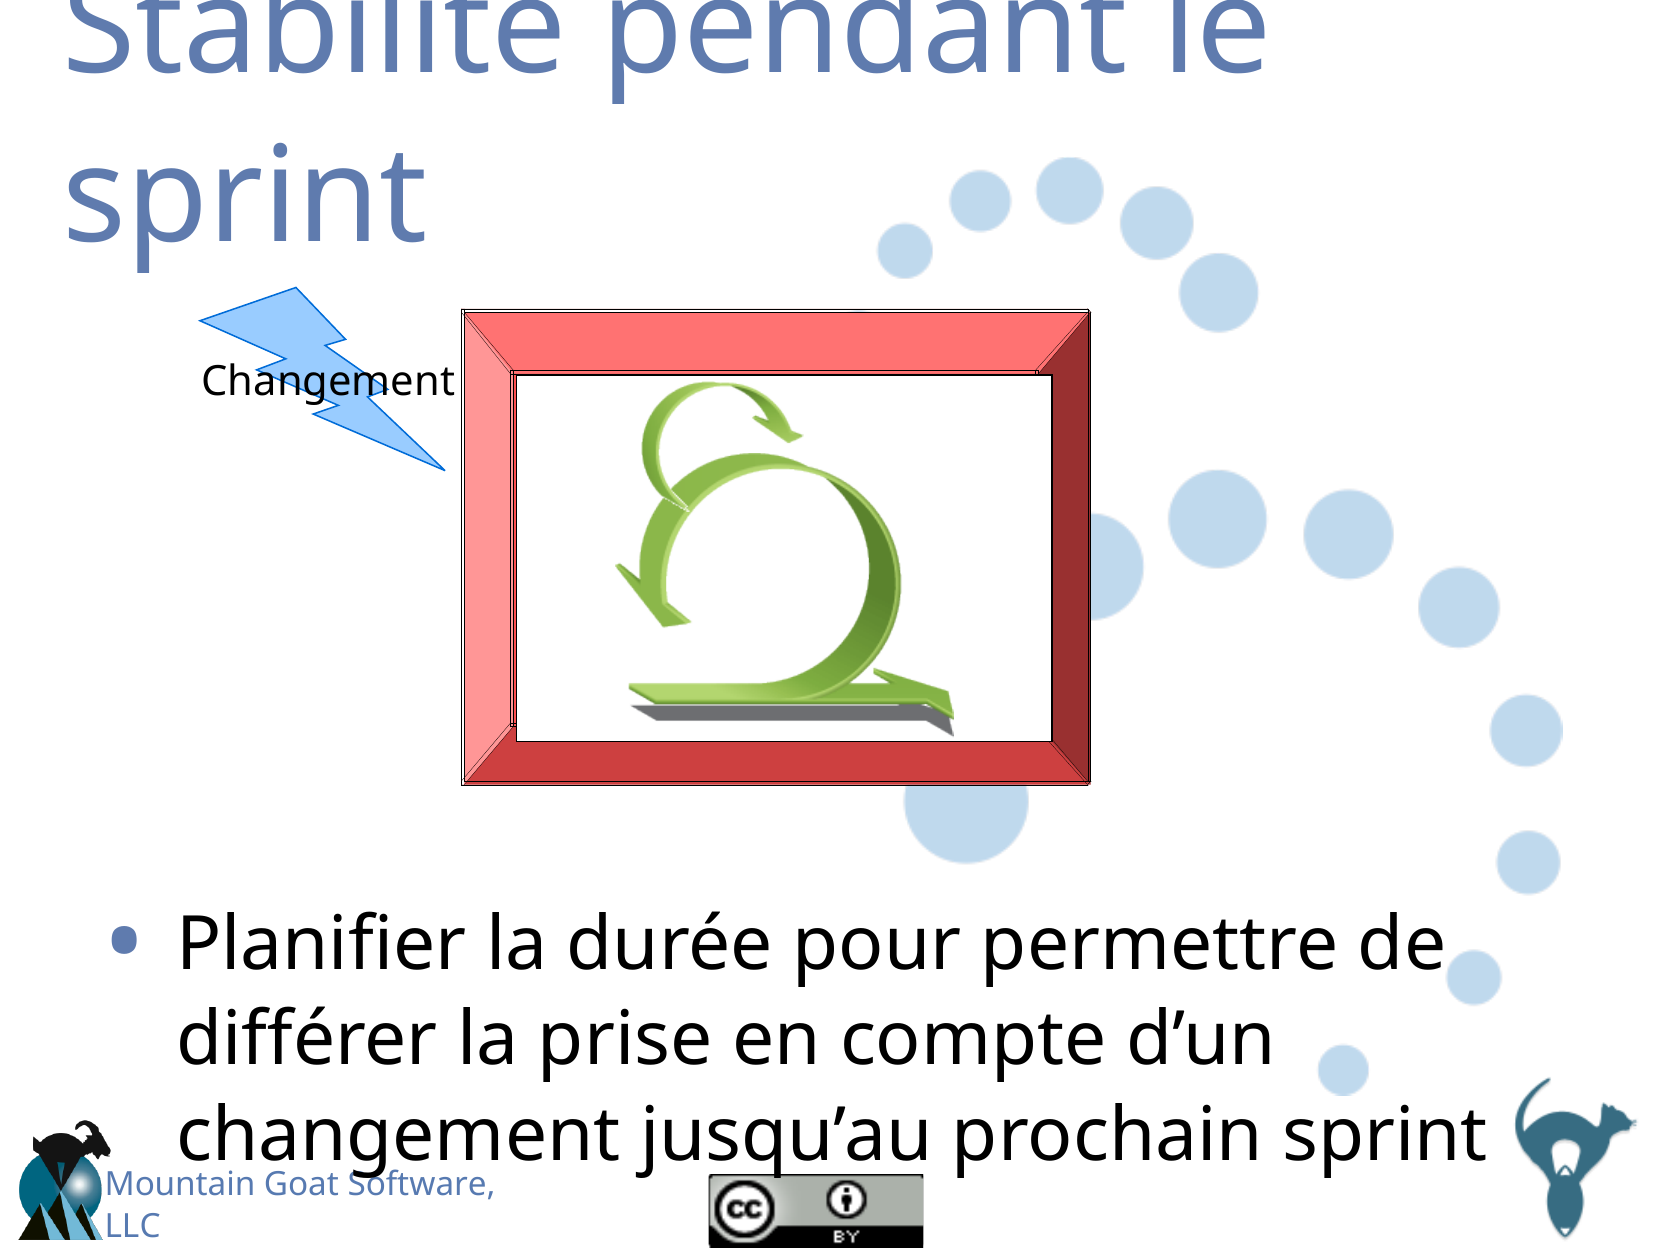

# Stabilité pendant le sprint
Changement
Planifier la durée pour permettre de différer la prise en compte d’un changement jusqu’au prochain sprint